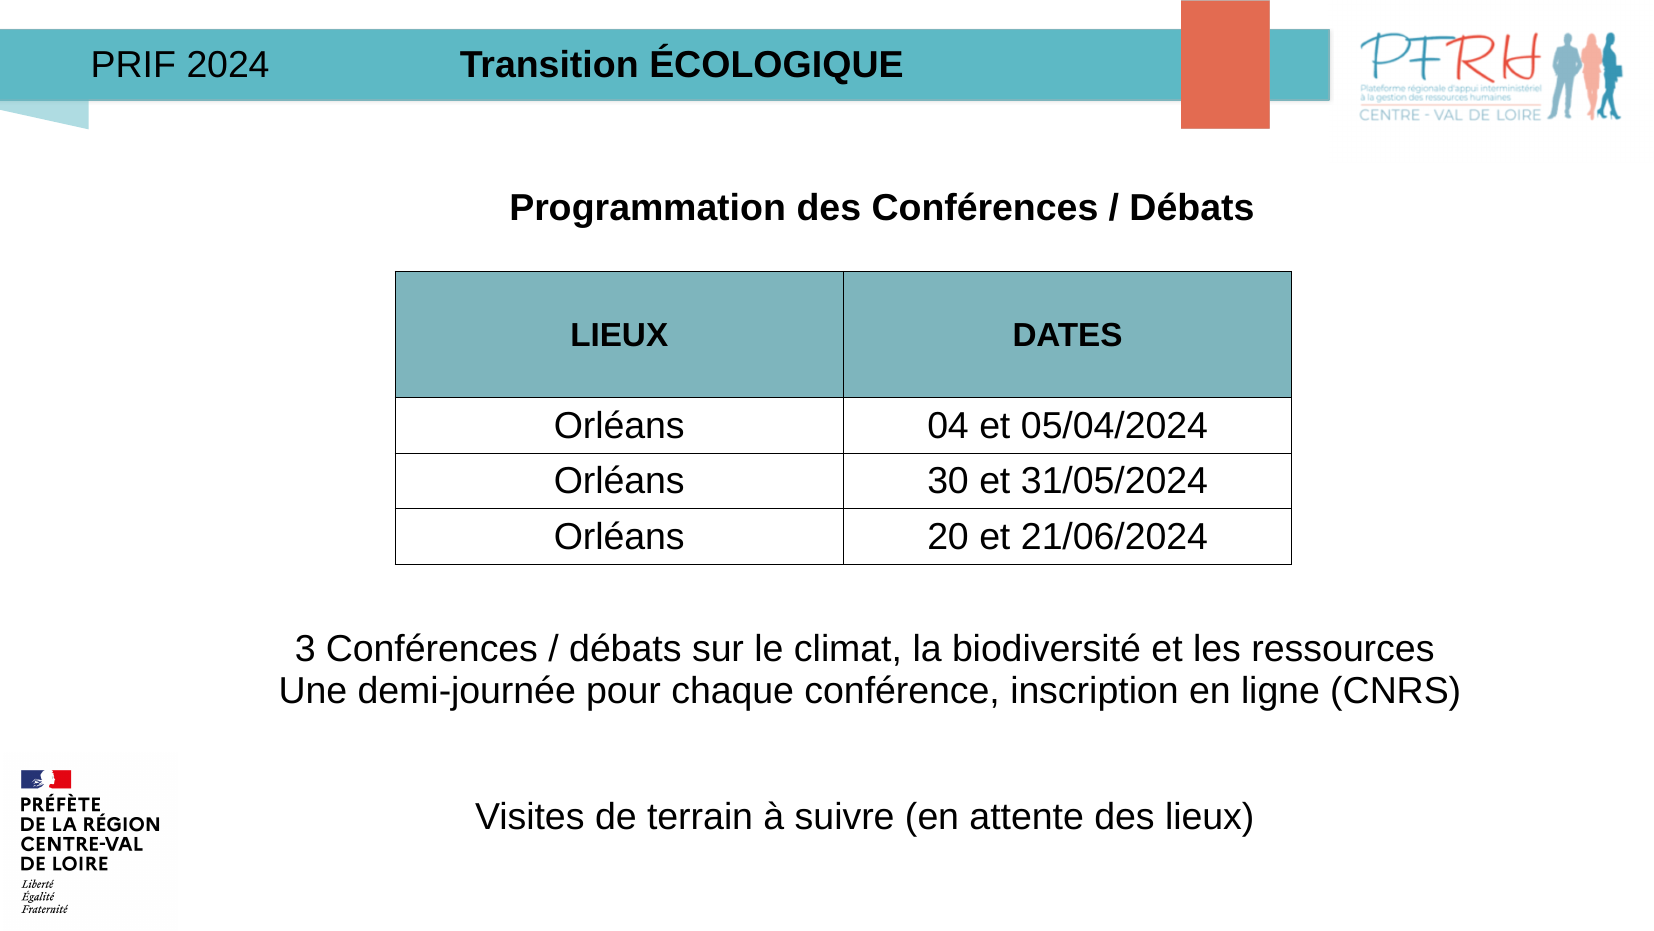

PRIF 2024			Transition ÉCOLOGIQUE
Programmation des Conférences / Débats
| LIEUX | DATES |
| --- | --- |
| Orléans | 04 et 05/04/2024 |
| Orléans | 30 et 31/05/2024 |
| Orléans | 20 et 21/06/2024 |
3 Conférences / débats sur le climat, la biodiversité et les ressources
Une demi-journée pour chaque conférence, inscription en ligne (CNRS)
Visites de terrain à suivre (en attente des lieux)